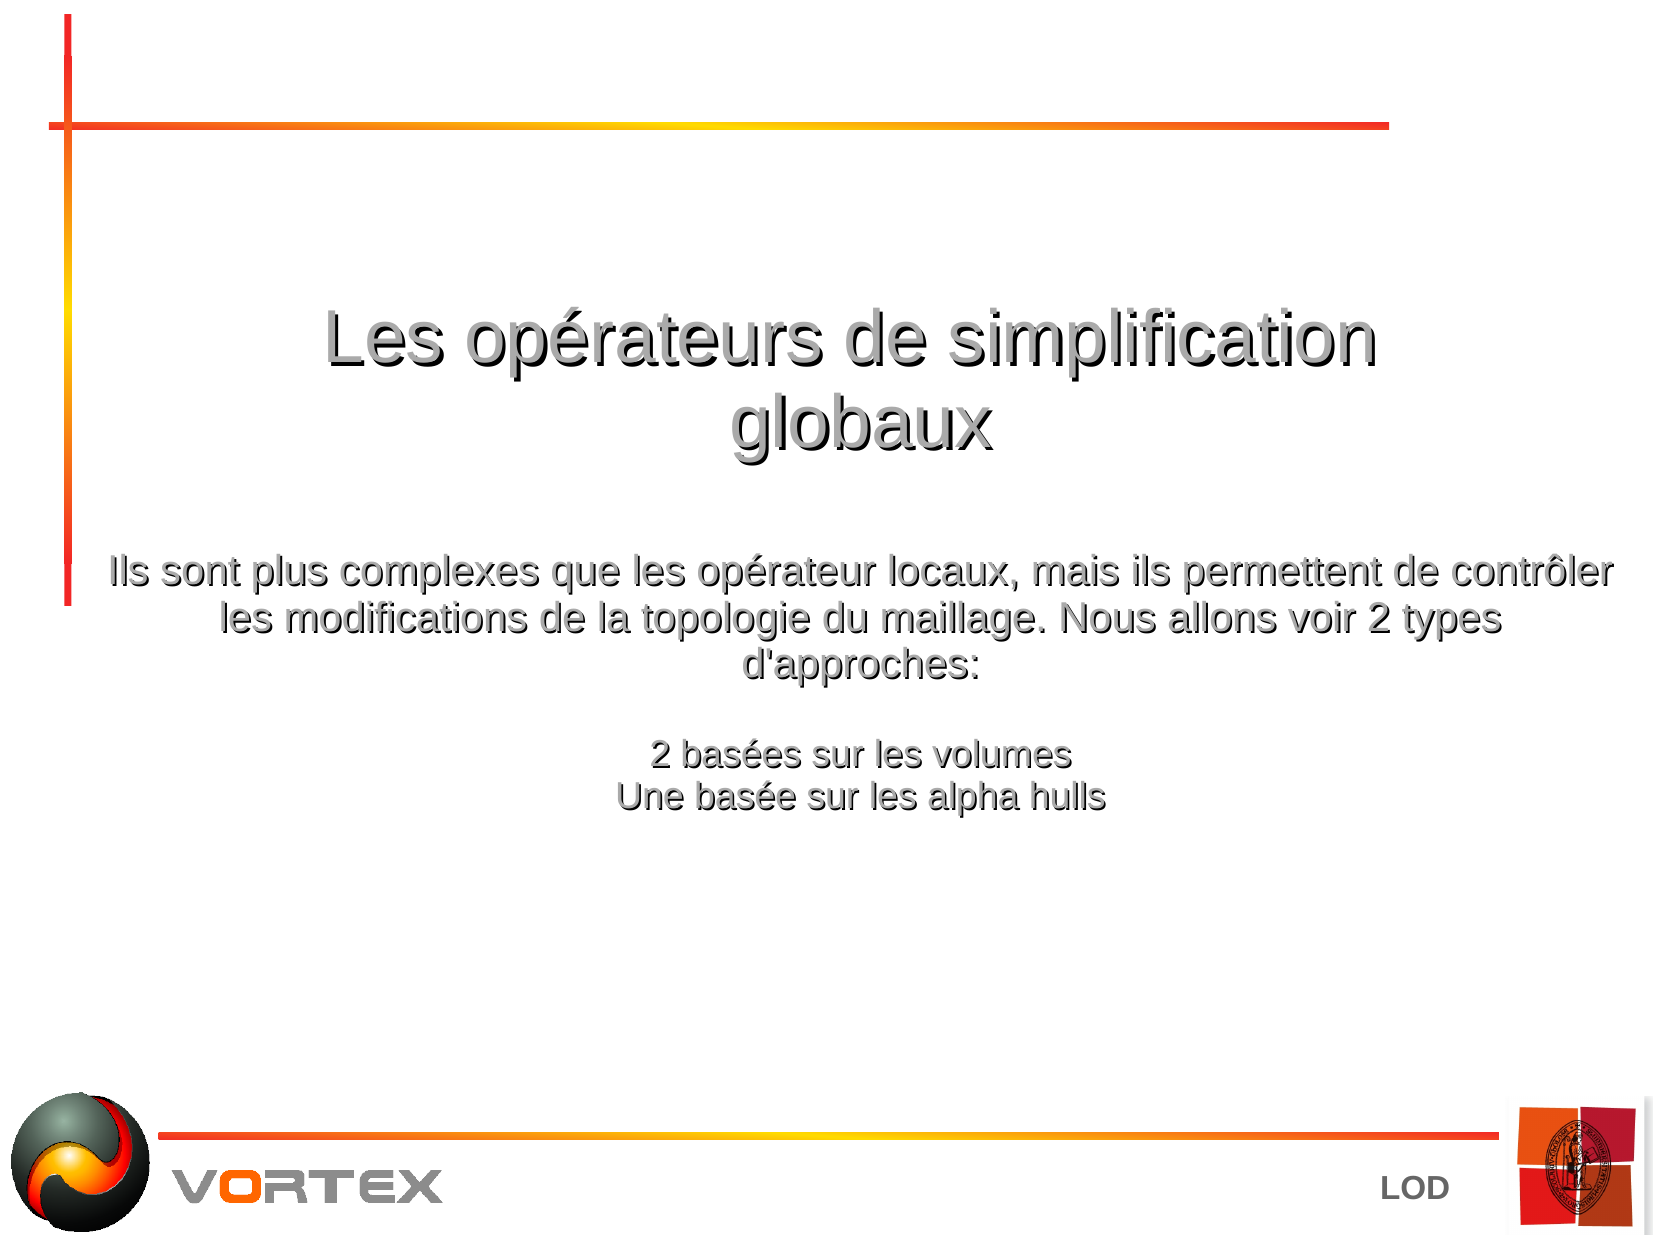

# Les opérateurs de simplification globaux Ils sont plus complexes que les opérateur locaux, mais ils permettent de contrôler les modifications de la topologie du maillage. Nous allons voir 2 types d'approches: 2 basées sur les volumes Une basée sur les alpha hulls